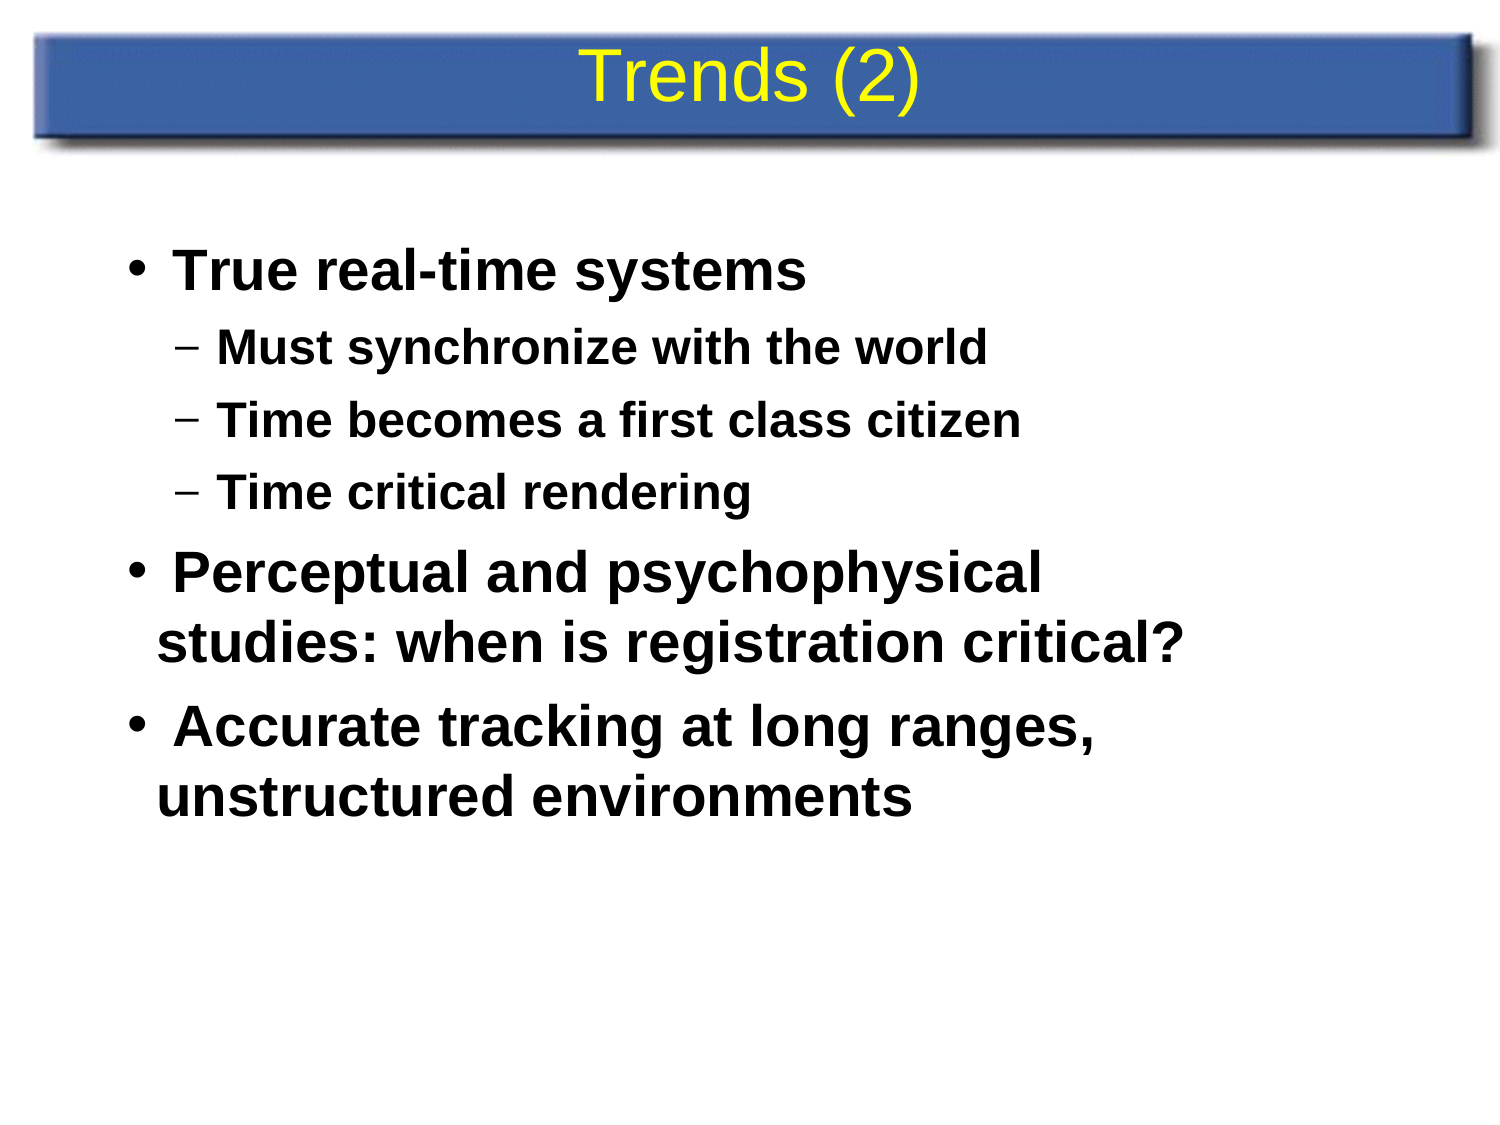

# Trends (2)
 True real-time systems
 Must synchronize with the world
 Time becomes a first class citizen
 Time critical rendering
 Perceptual and psychophysical 	studies: when is registration critical?
 Accurate tracking at long ranges, unstructured environments